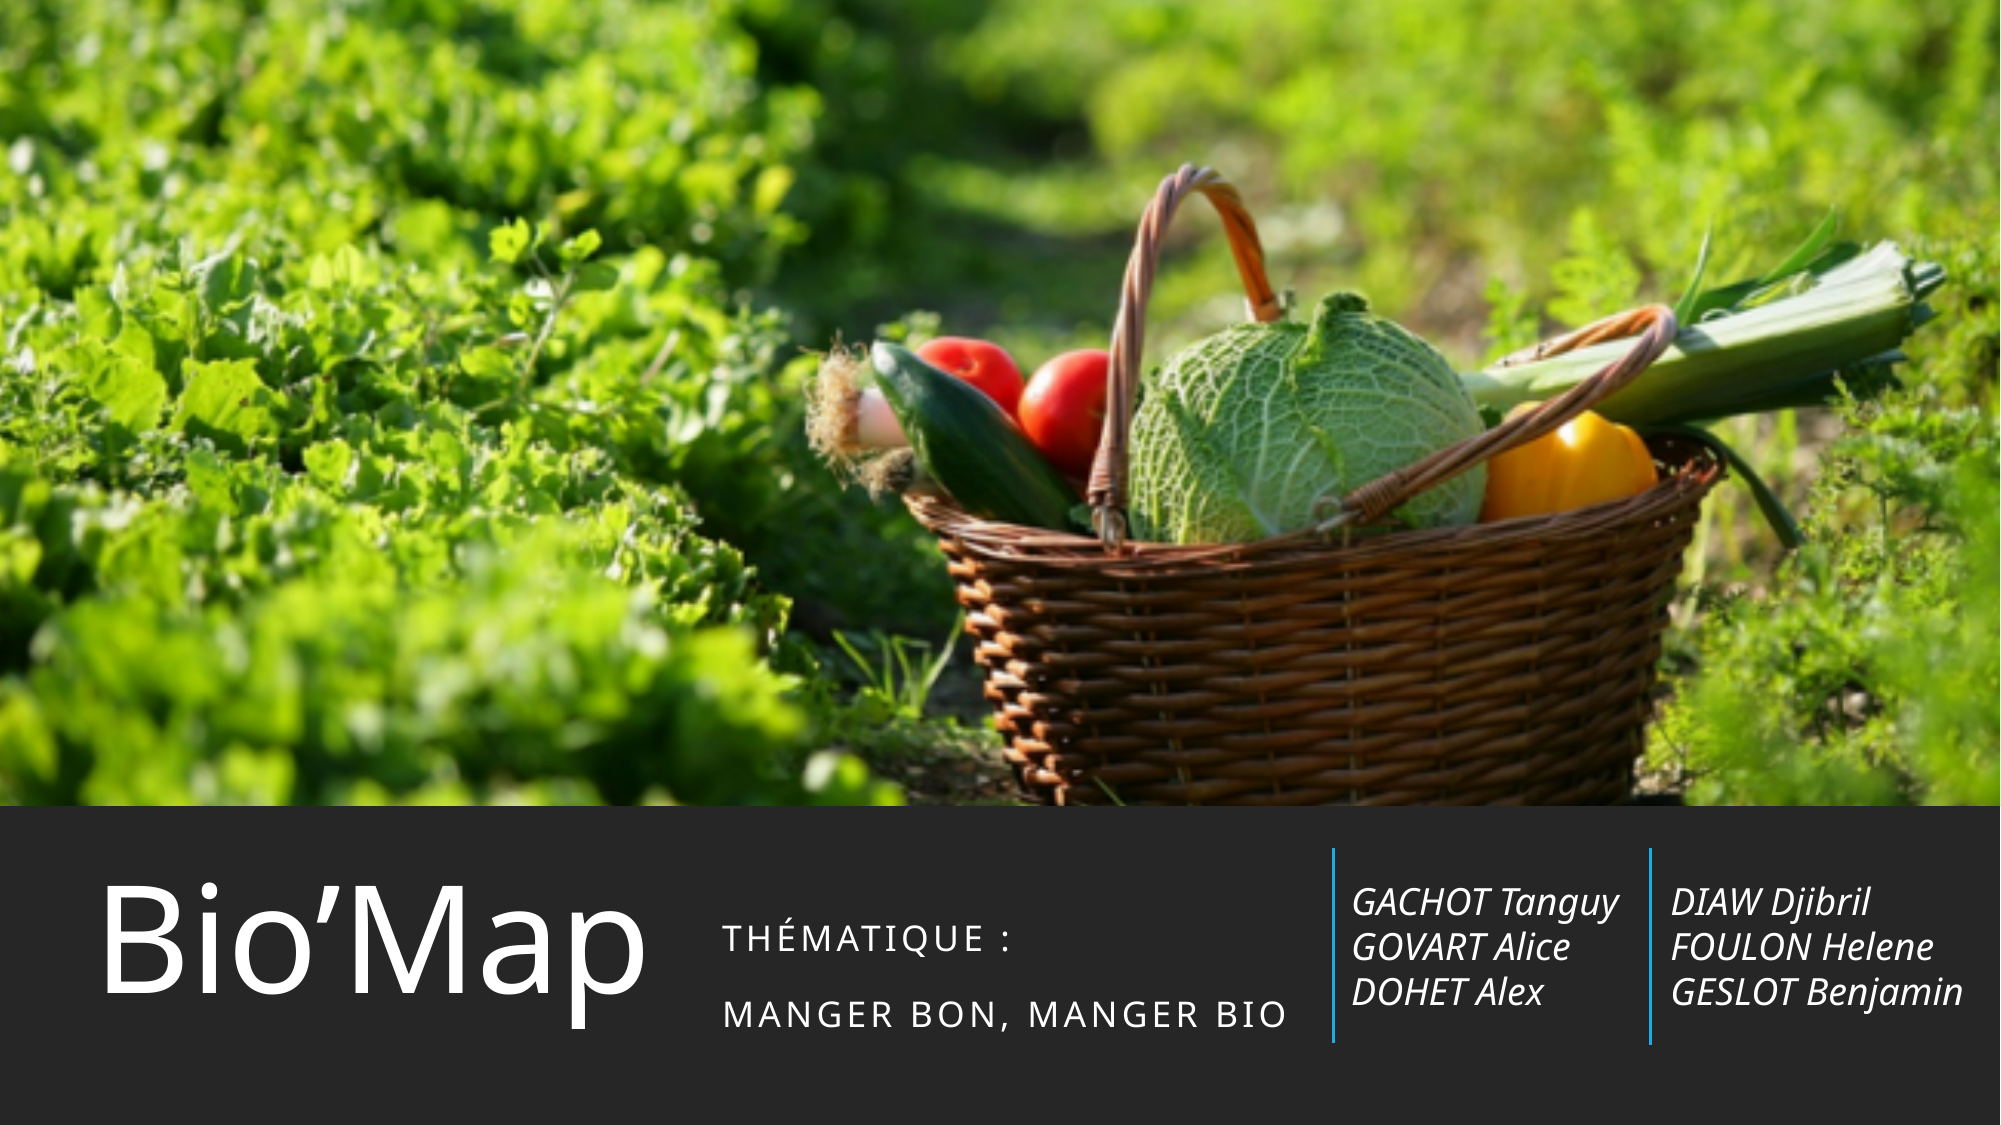

Thématique :
Manger bon, manger bio
# Bio’Map
GACHOT Tanguy
GOVART Alice
DOHET Alex
DIAW Djibril
FOULON Helene
GESLOT Benjamin